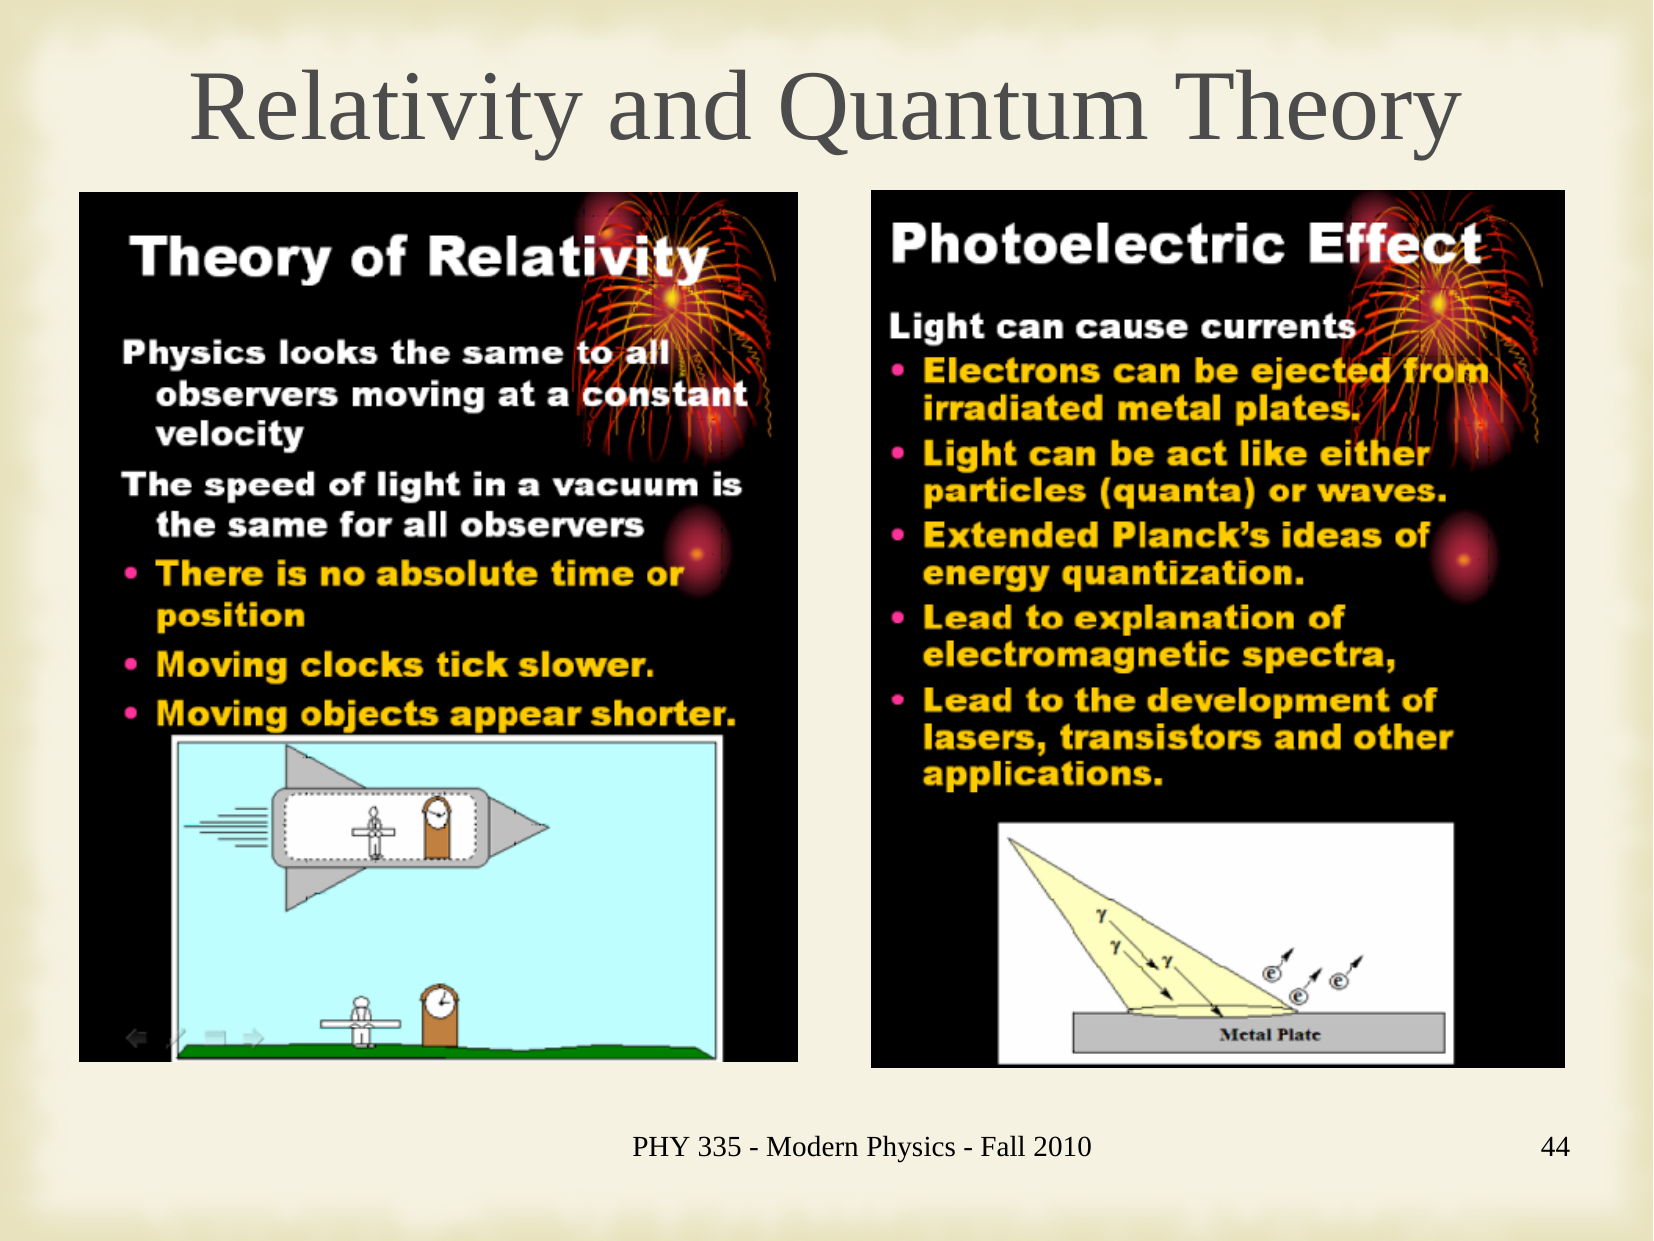

# Relativity and Quantum Theory
PHY 335 - Modern Physics - Fall 2010
44